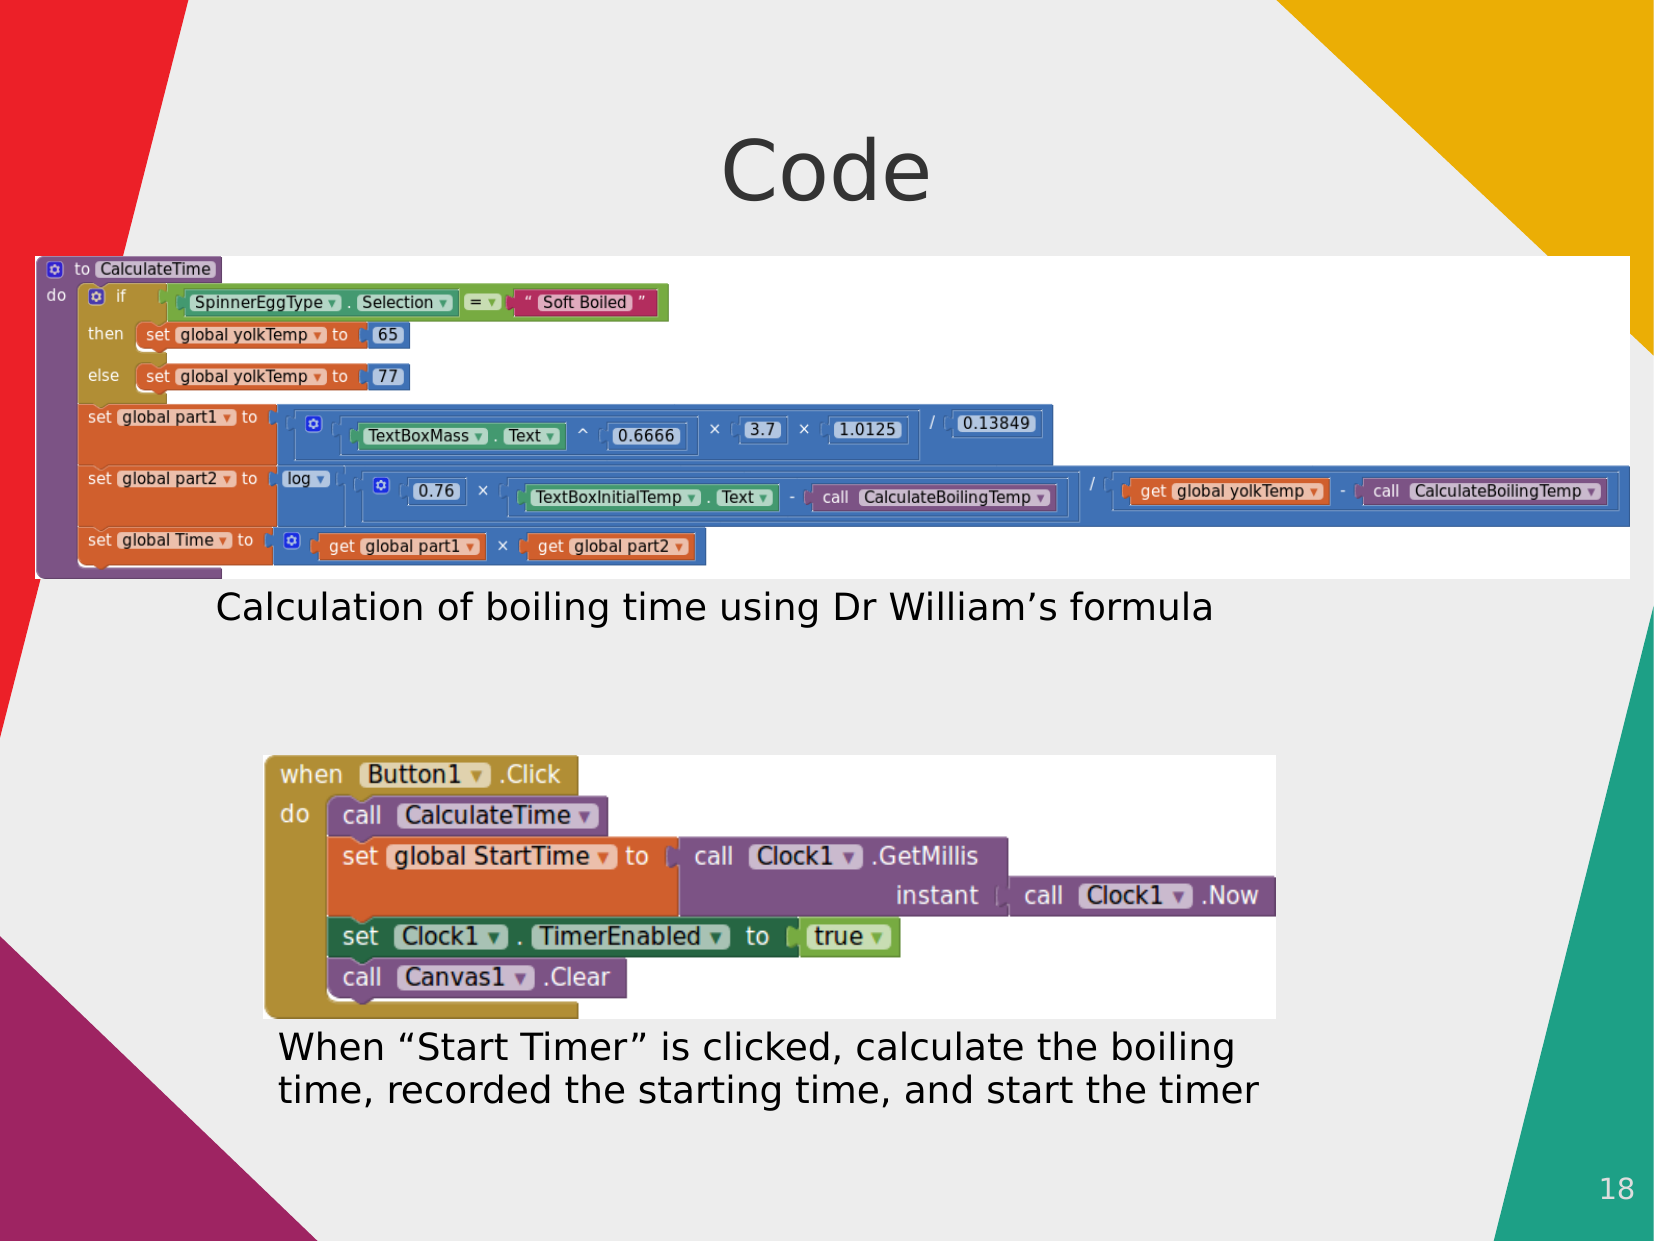

# Code
Calculation of boiling time using Dr William’s formula
When “Start Timer” is clicked, calculate the boiling time, recorded the starting time, and start the timer
18